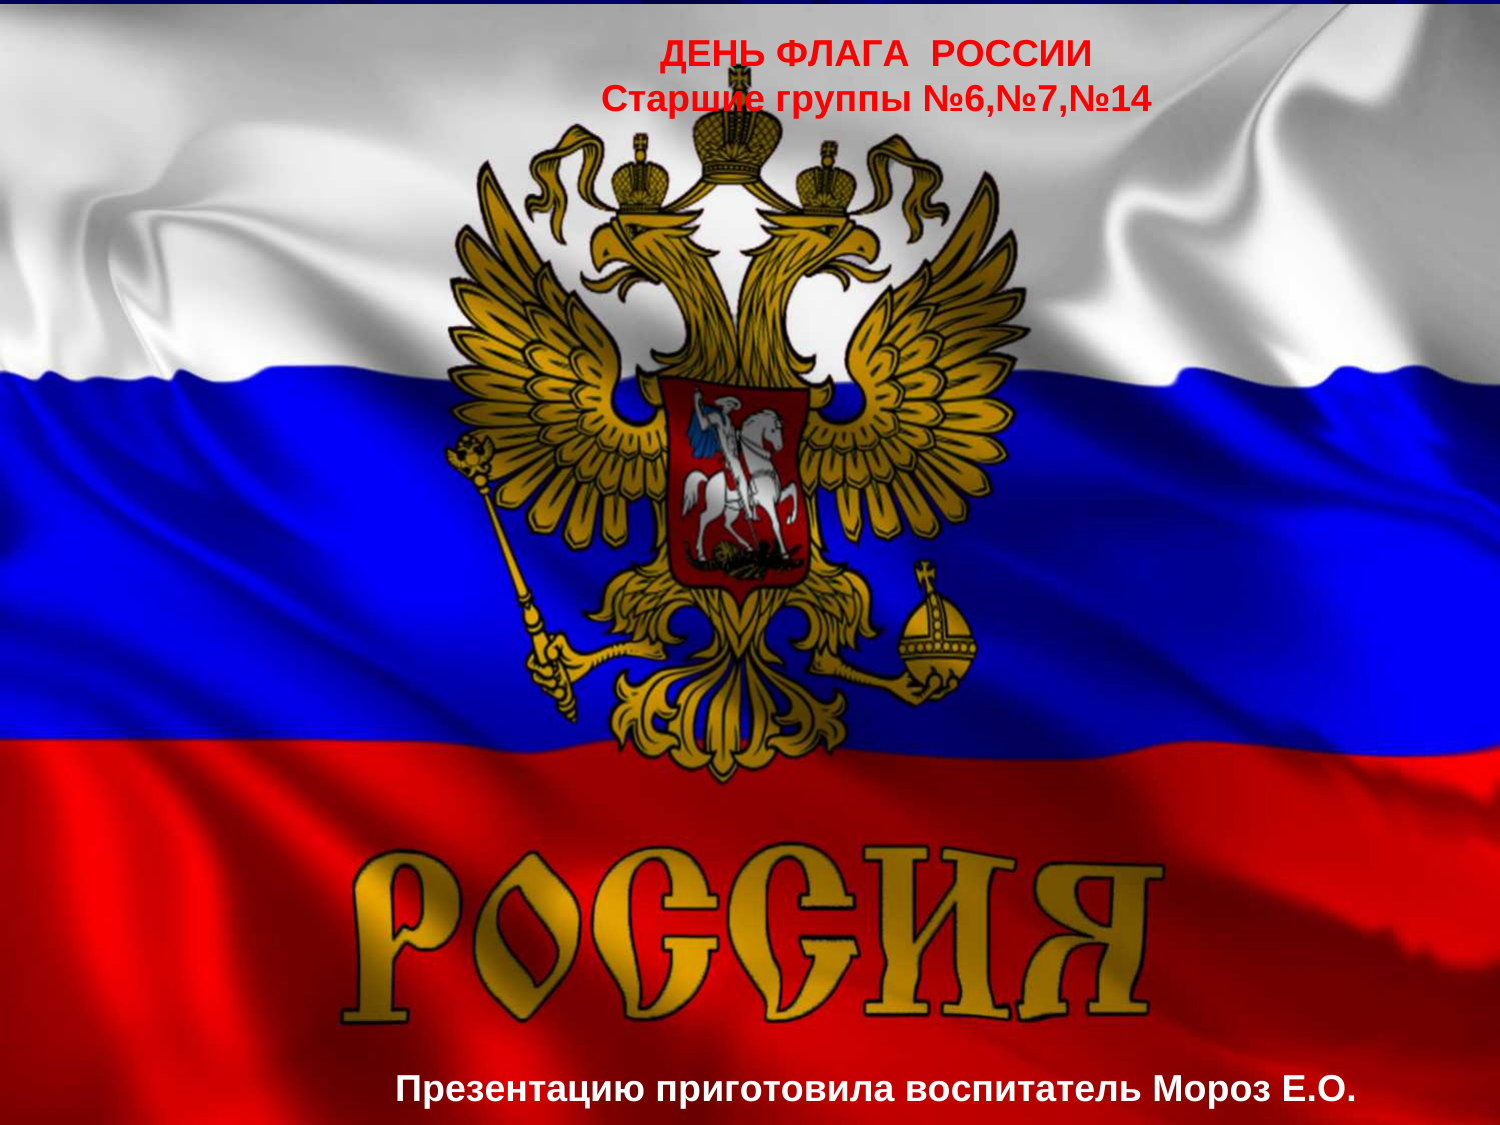

ДЕНЬ ФЛАГА РОССИИ
Старшие группы №6,№7,№14
Презентацию приготовила воспитатель Мороз Е.О.